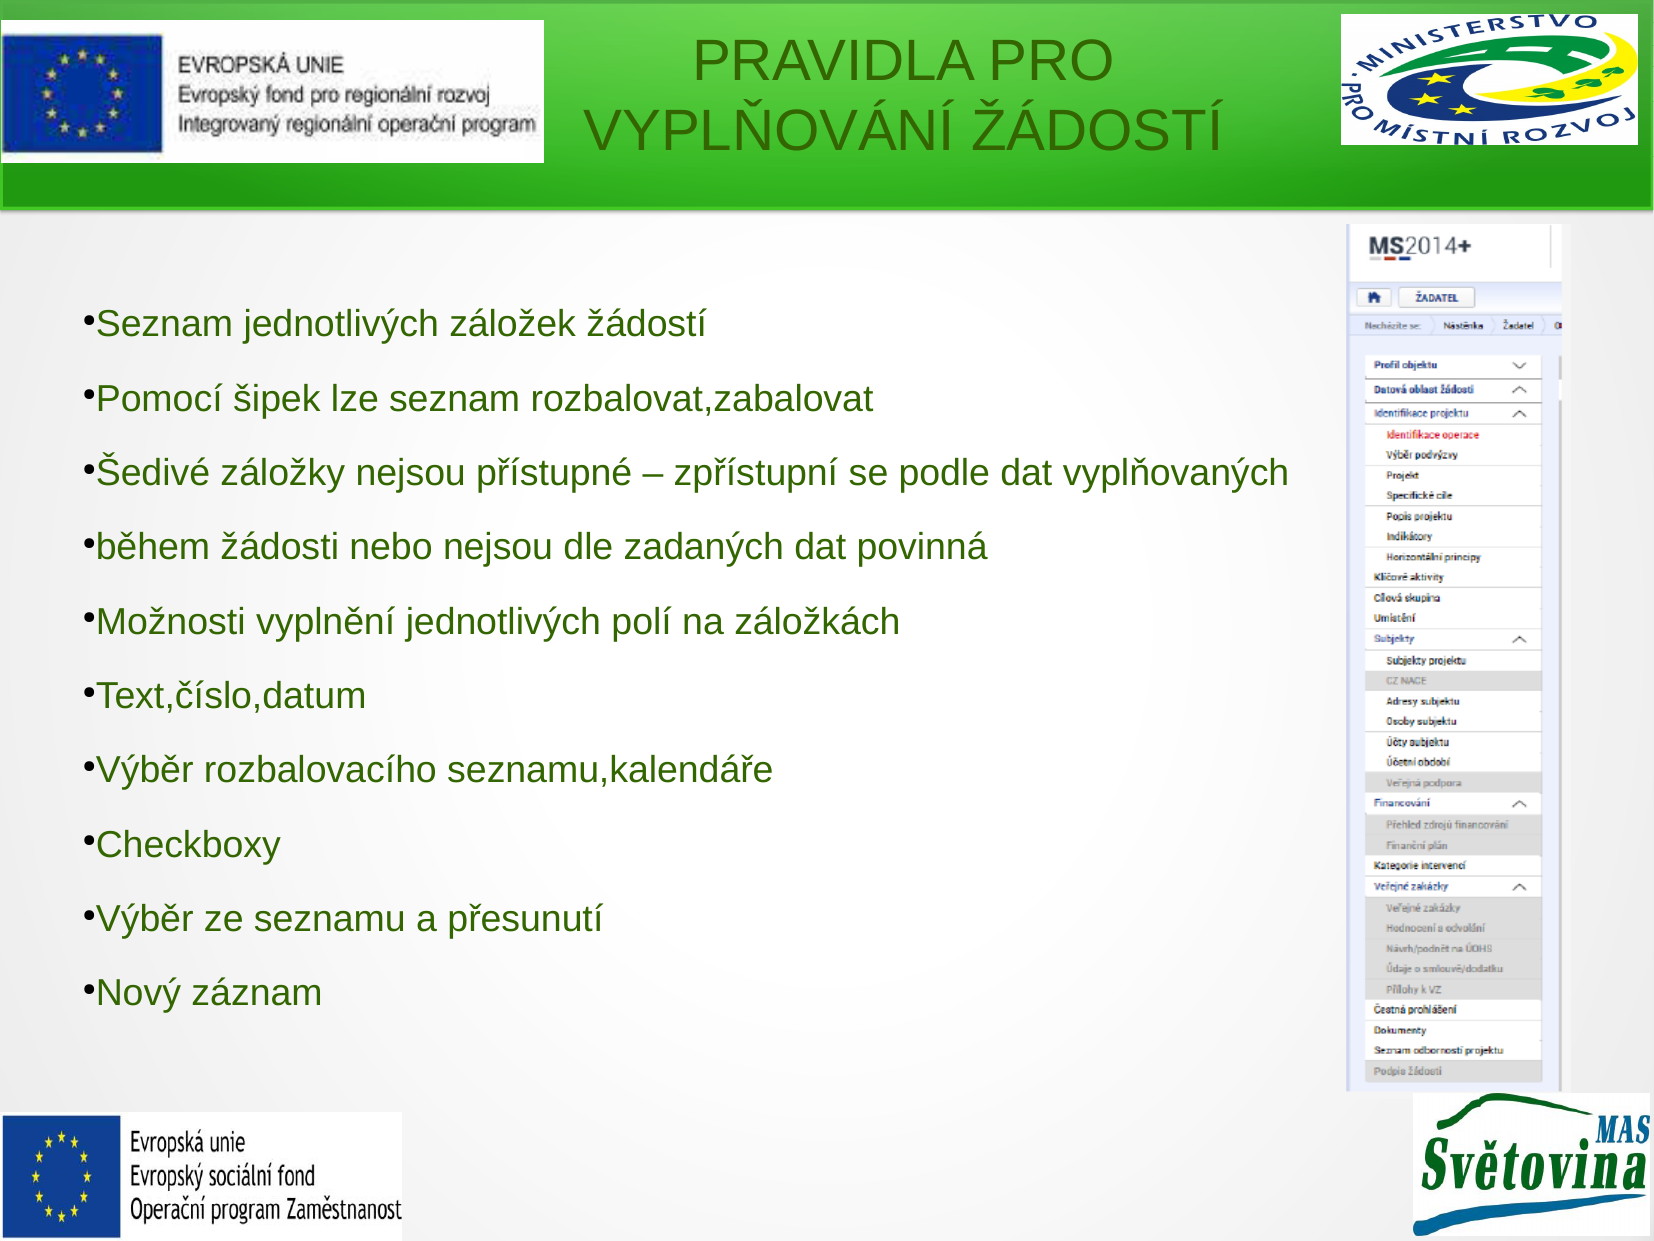

# PRAVIDLA PRO VYPLŇOVÁNÍ ŽÁDOSTÍ
Seznam jednotlivých záložek žádostí
Pomocí šipek lze seznam rozbalovat,zabalovat
Šedivé záložky nejsou přístupné – zpřístupní se podle dat vyplňovaných
během žádosti nebo nejsou dle zadaných dat povinná
Možnosti vyplnění jednotlivých polí na záložkách
Text,číslo,datum
Výběr rozbalovacího seznamu,kalendáře
Checkboxy
Výběr ze seznamu a přesunutí
Nový záznam